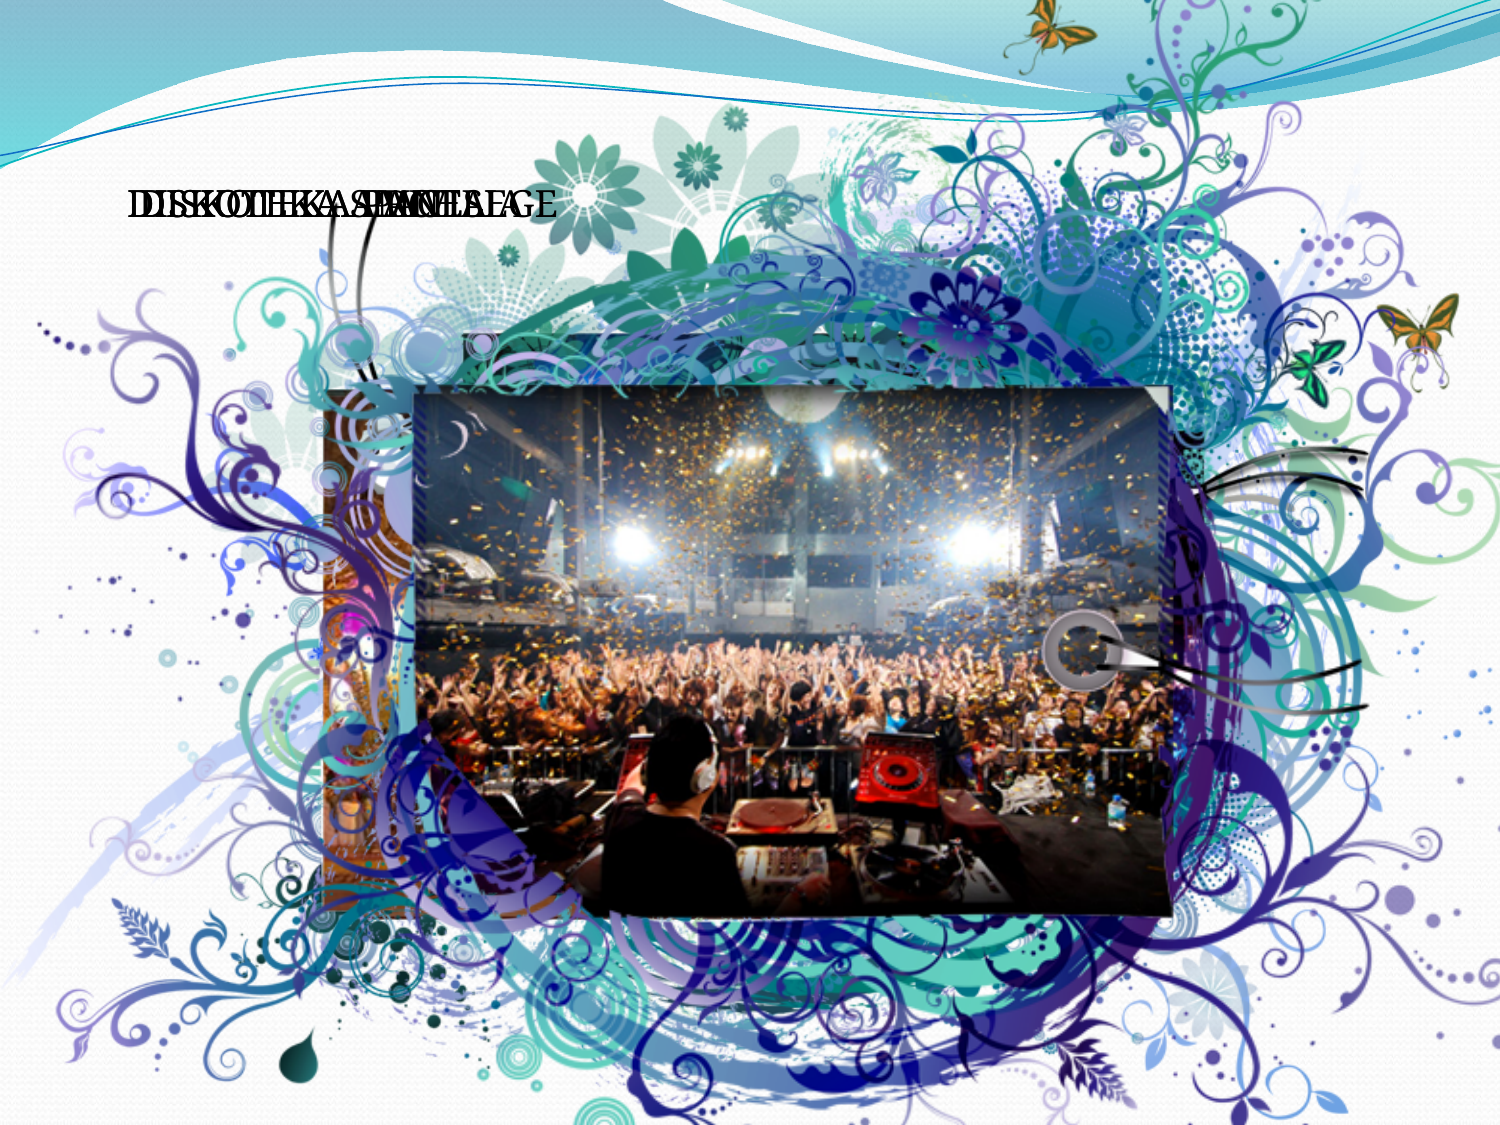

DISKOTEKA AMNESIA
DISKOTEKA SPACE
DISKOTEKA PACHA
DISKOTEKA PRIVILEGE